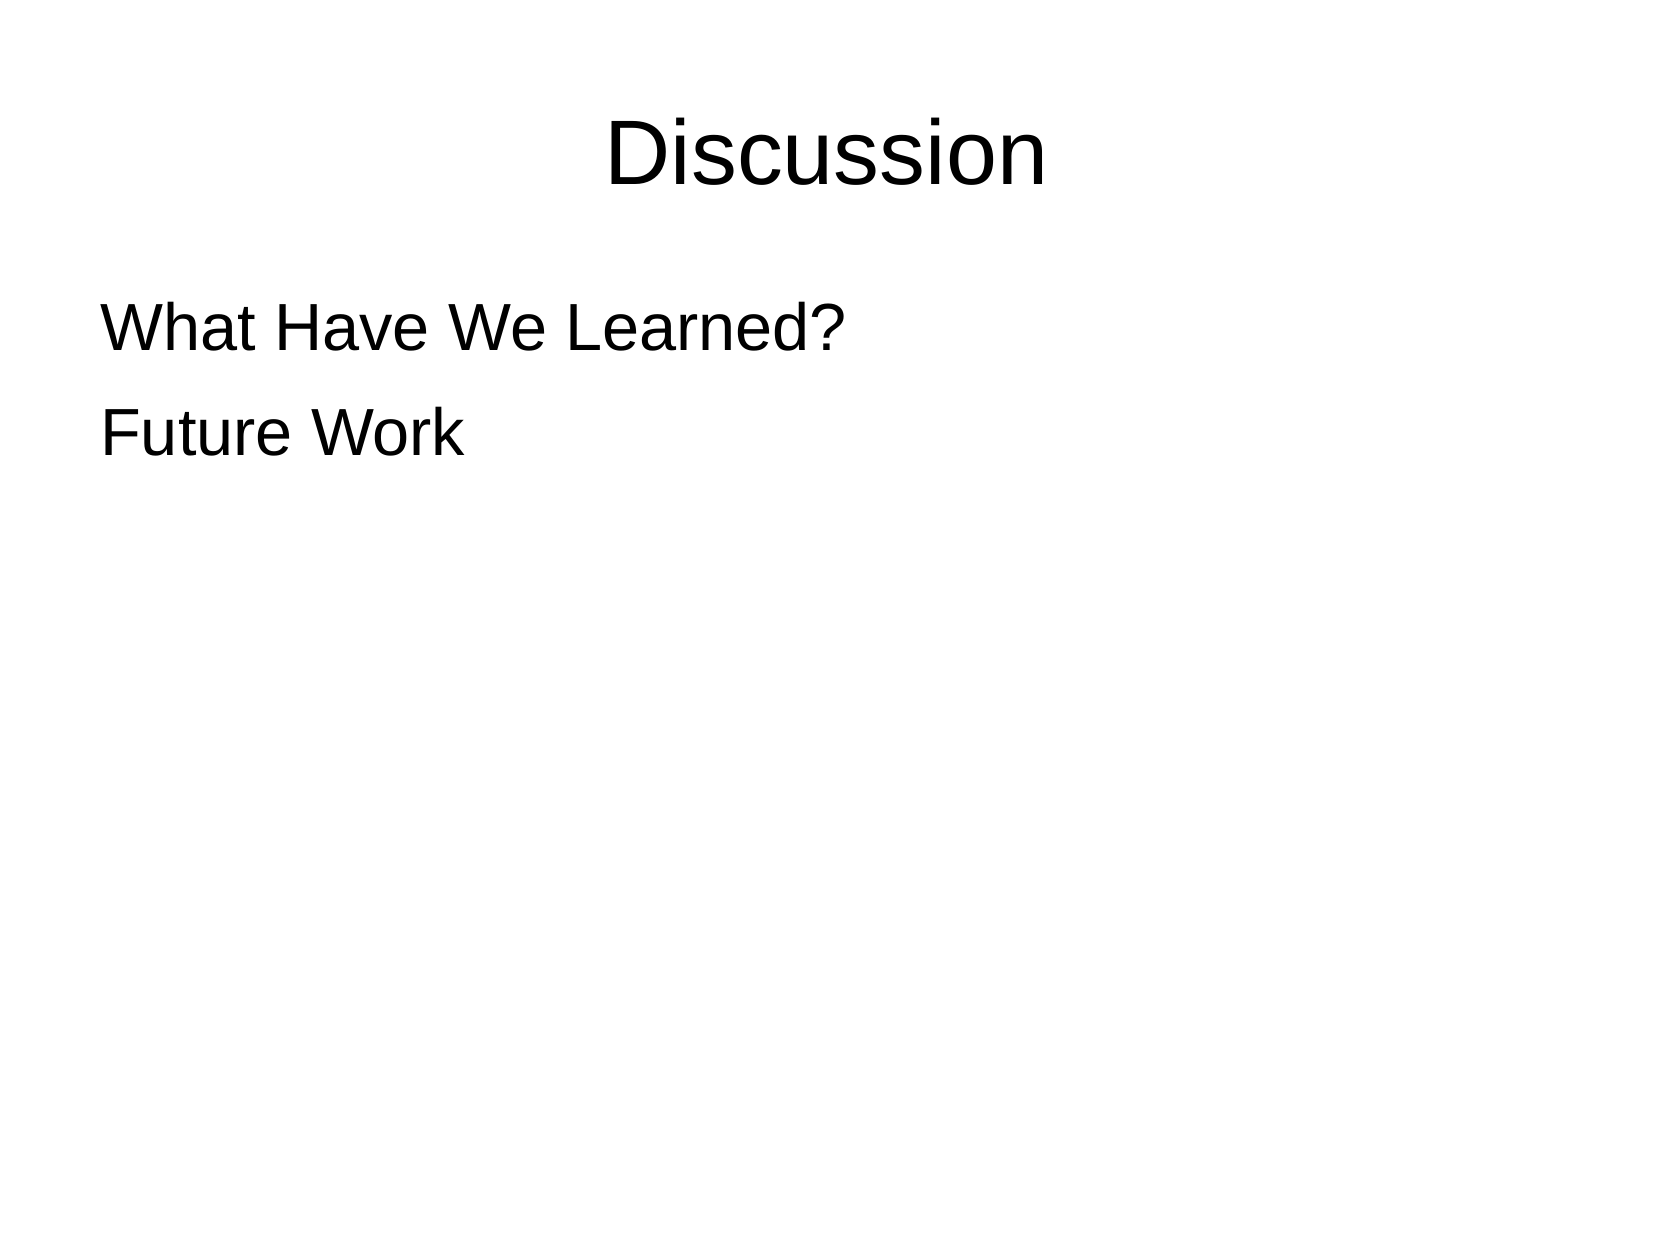

# Discussion
What Have We Learned?
Future Work